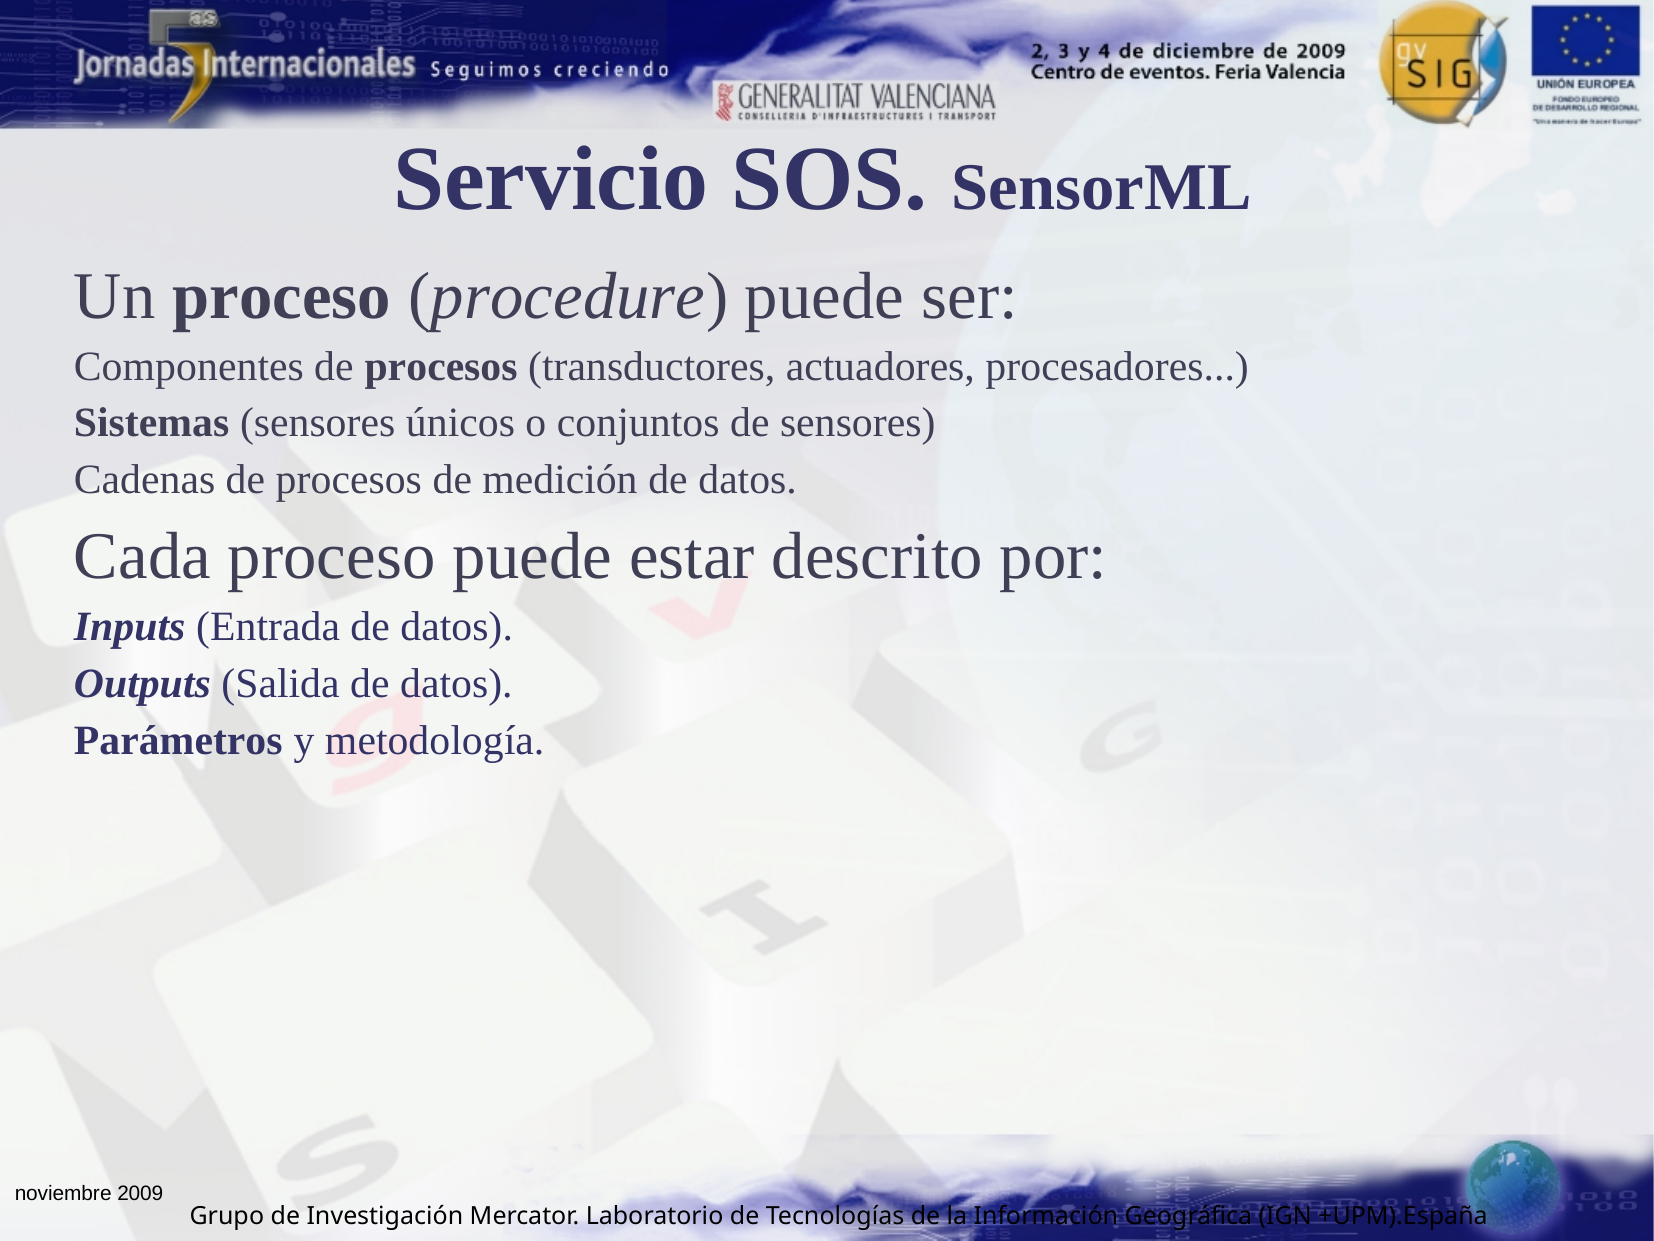

# Servicio SOS. SensorML
Un proceso (procedure) puede ser:
Componentes de procesos (transductores, actuadores, procesadores...)
Sistemas (sensores únicos o conjuntos de sensores)
Cadenas de procesos de medición de datos.
Cada proceso puede estar descrito por:
Inputs (Entrada de datos).
Outputs (Salida de datos).
Parámetros y metodología.
Grupo de Investigación Mercator. Laboratorio de Tecnologías de la Información Geográfica (IGN +UPM).España
noviembre 2009